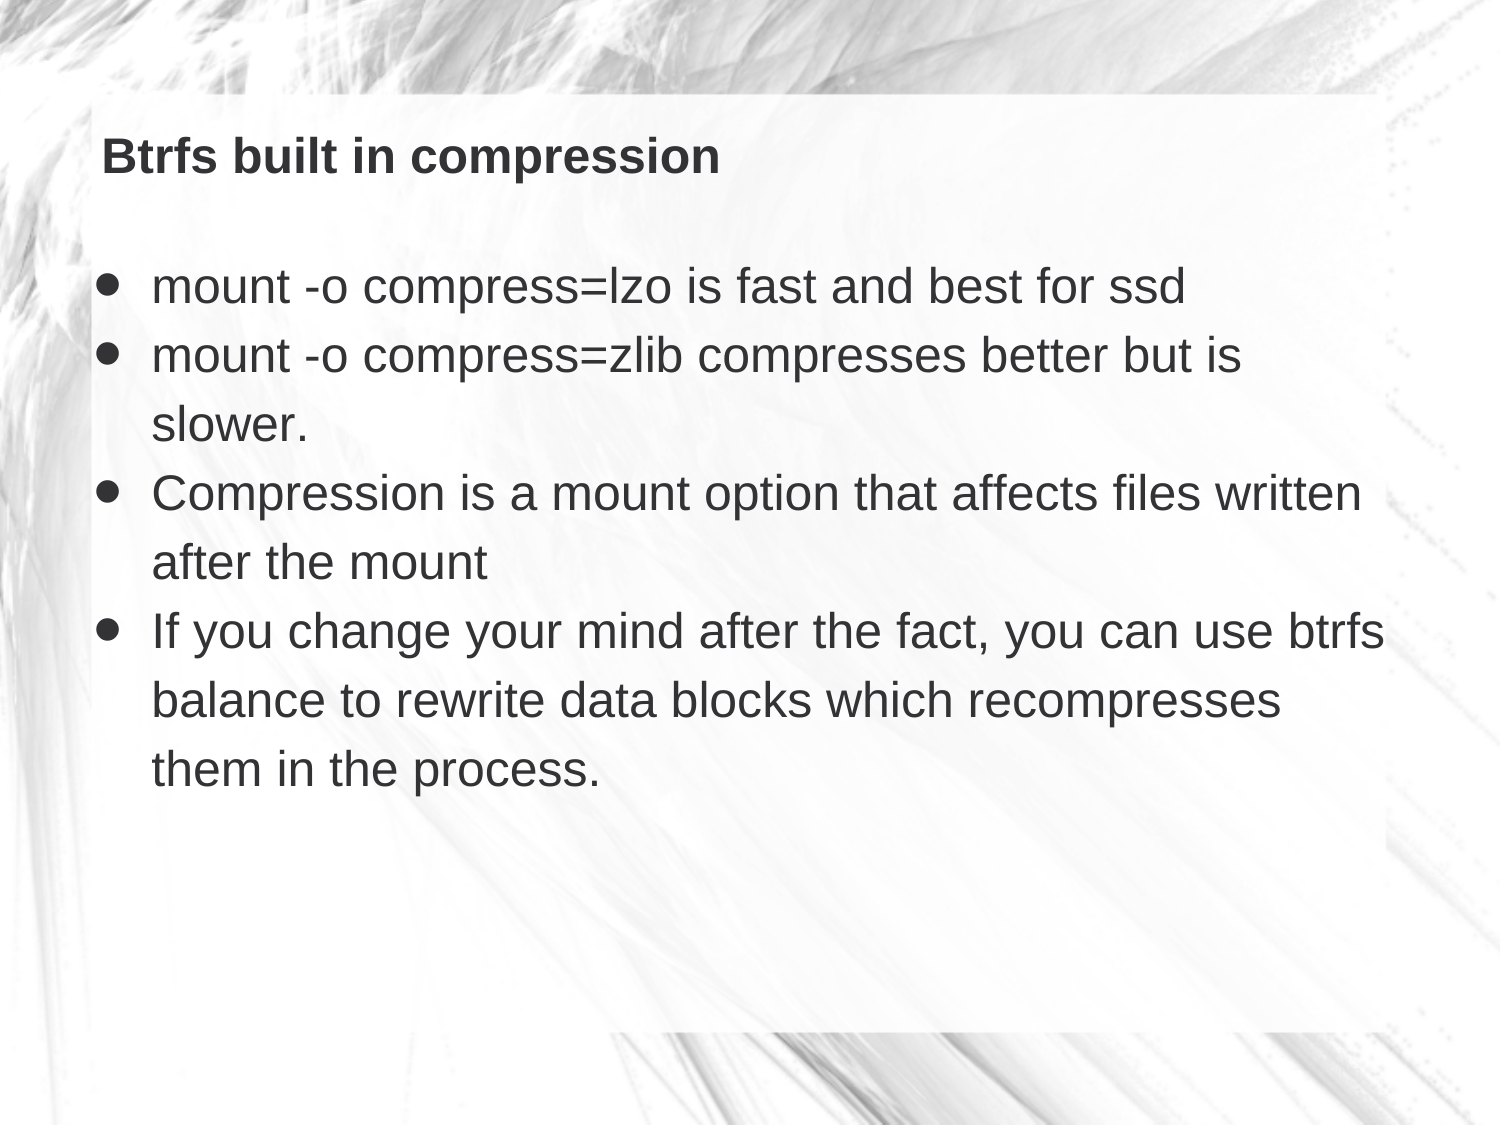

# Btrfs built in compression
mount -o compress=lzo is fast and best for ssd
mount -o compress=zlib compresses better but is slower.
Compression is a mount option that affects files written after the mount
If you change your mind after the fact, you can use btrfs balance to rewrite data blocks which recompresses them in the process.